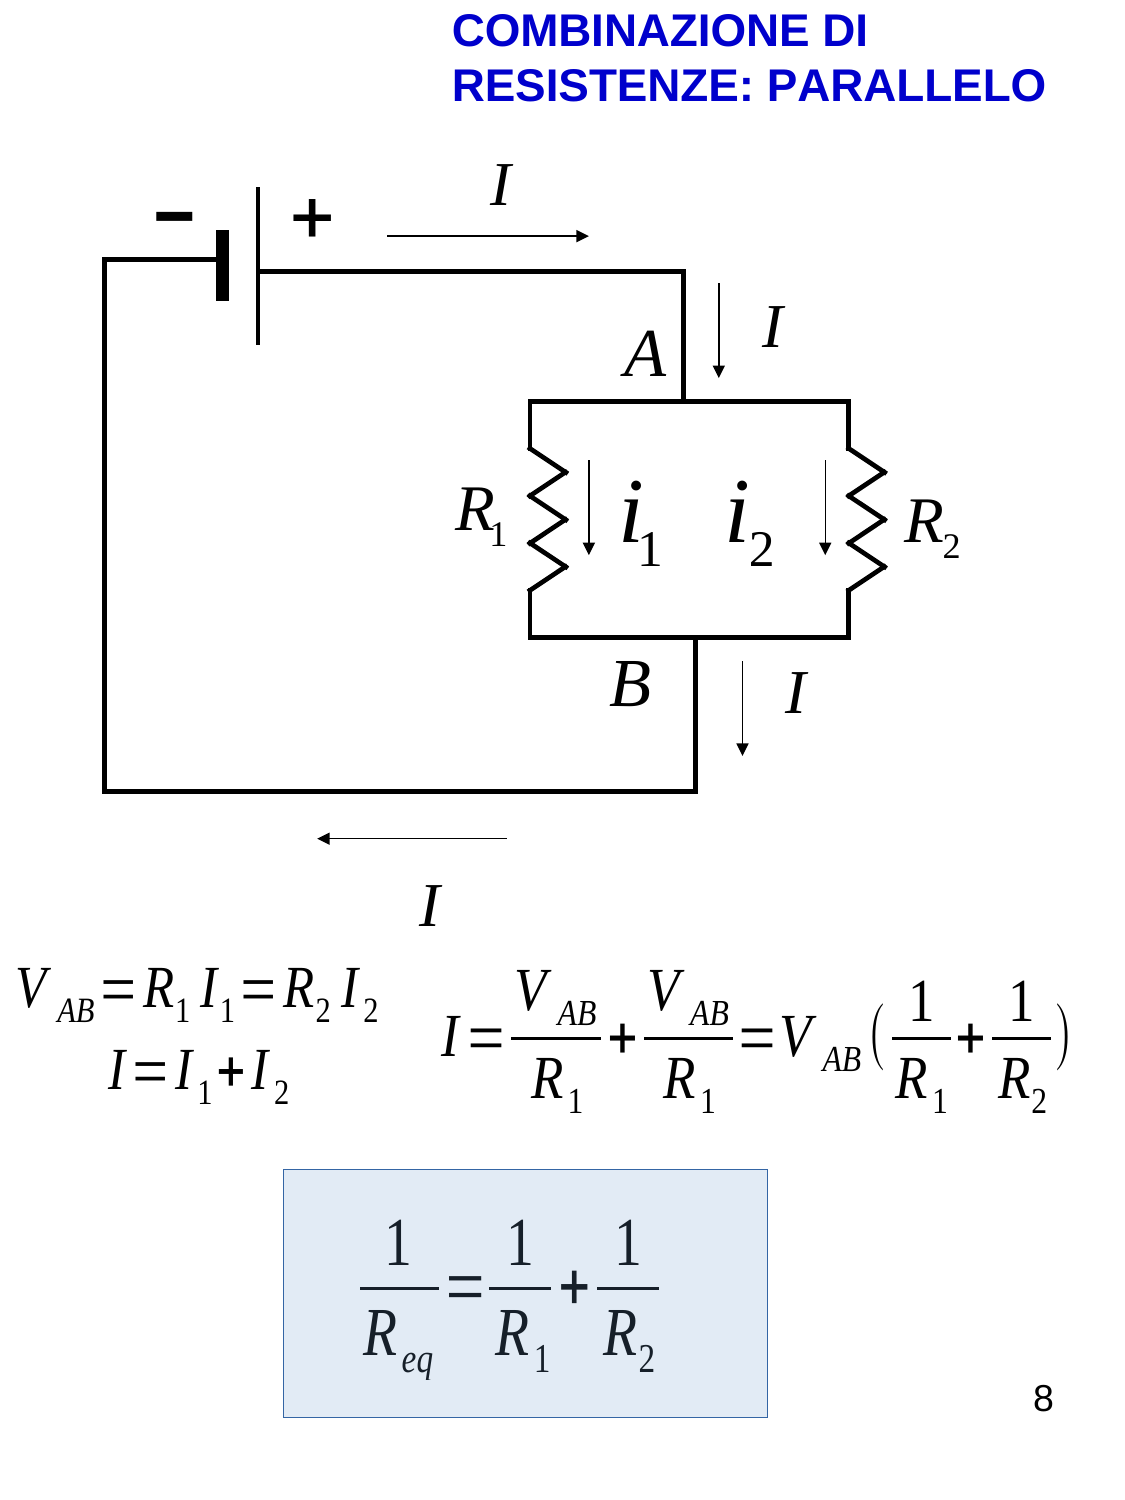

COMBINAZIONE DI RESISTENZE: PARALLELO
P14 Correnti continue
8